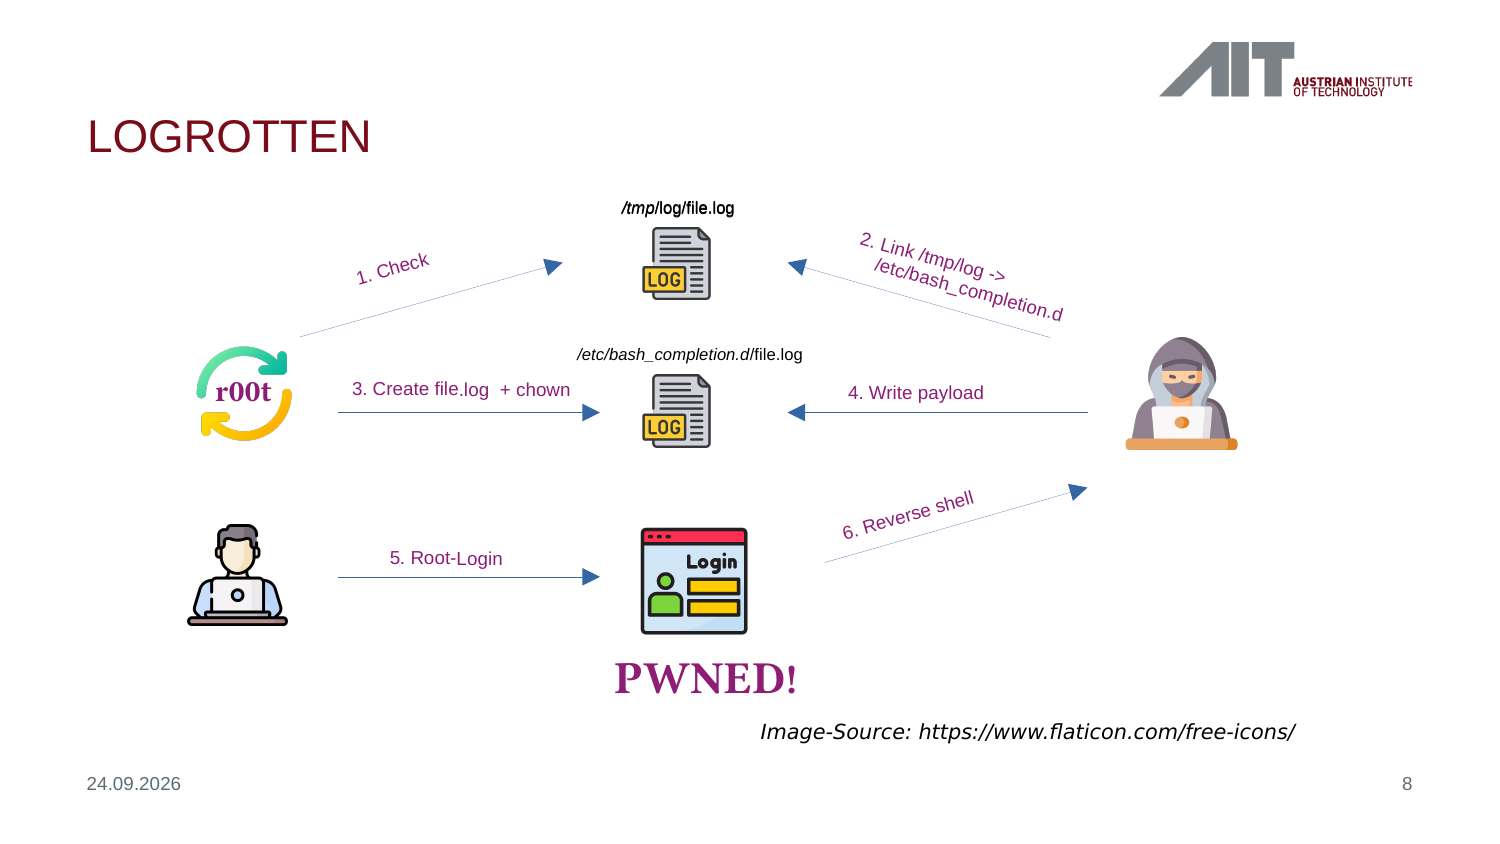

# LOGROTTEN
/tmp/log/file.log
/tmp/log/file.log
1. Check
2. Link /tmp/log ->
 /etc/bash_completion.d
/etc/bash_completion.d/file.log
r00t
3. Create file.log + chown
4. Write payload
6. Reverse shell
5. Root-Login
PWNED!
Image-Source: https://www.flaticon.com/free-icons/